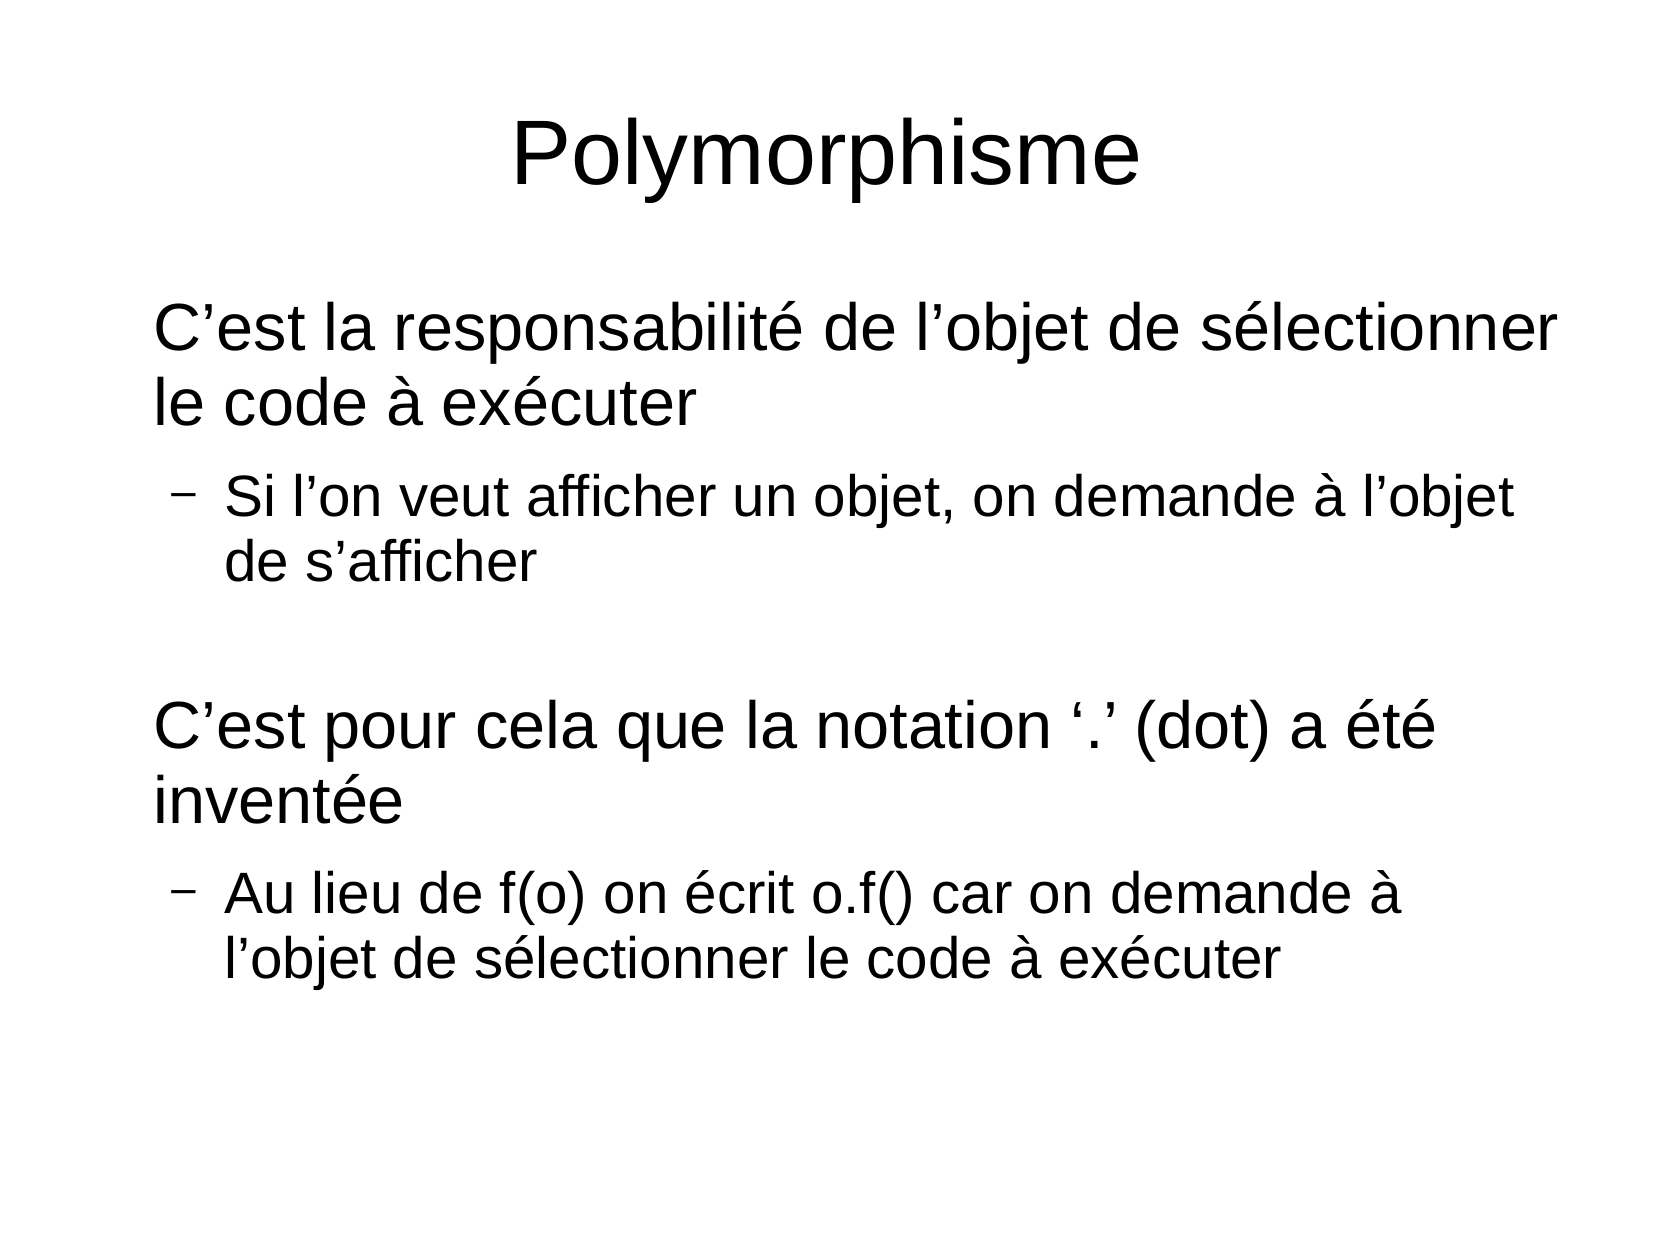

# Polymorphisme
C’est la responsabilité de l’objet de sélectionner le code à exécuter
Si l’on veut afficher un objet, on demande à l’objet de s’afficher
C’est pour cela que la notation ‘.’ (dot) a été inventée
Au lieu de f(o) on écrit o.f() car on demande à l’objet de sélectionner le code à exécuter